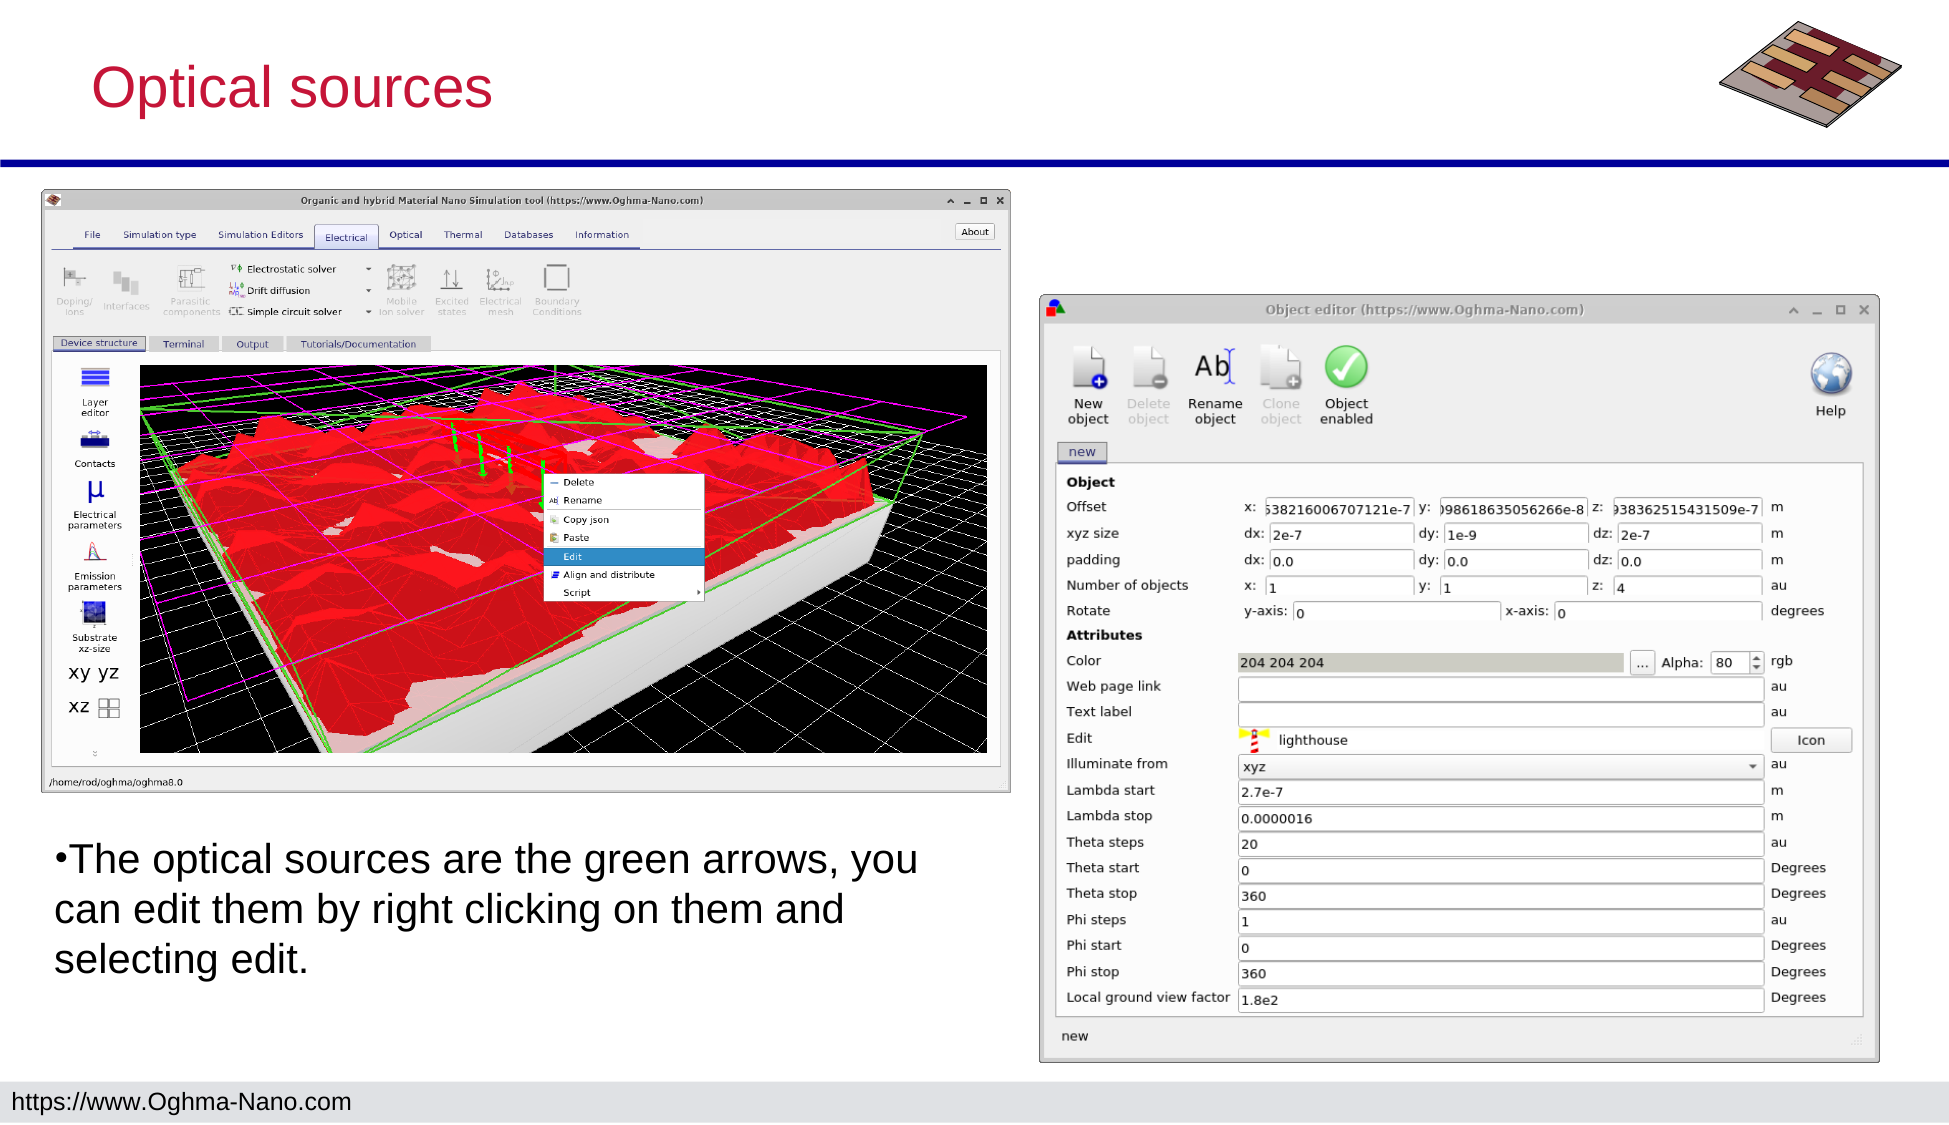

# Optical sources
The optical sources are the green arrows, you can edit them by right clicking on them and selecting edit.